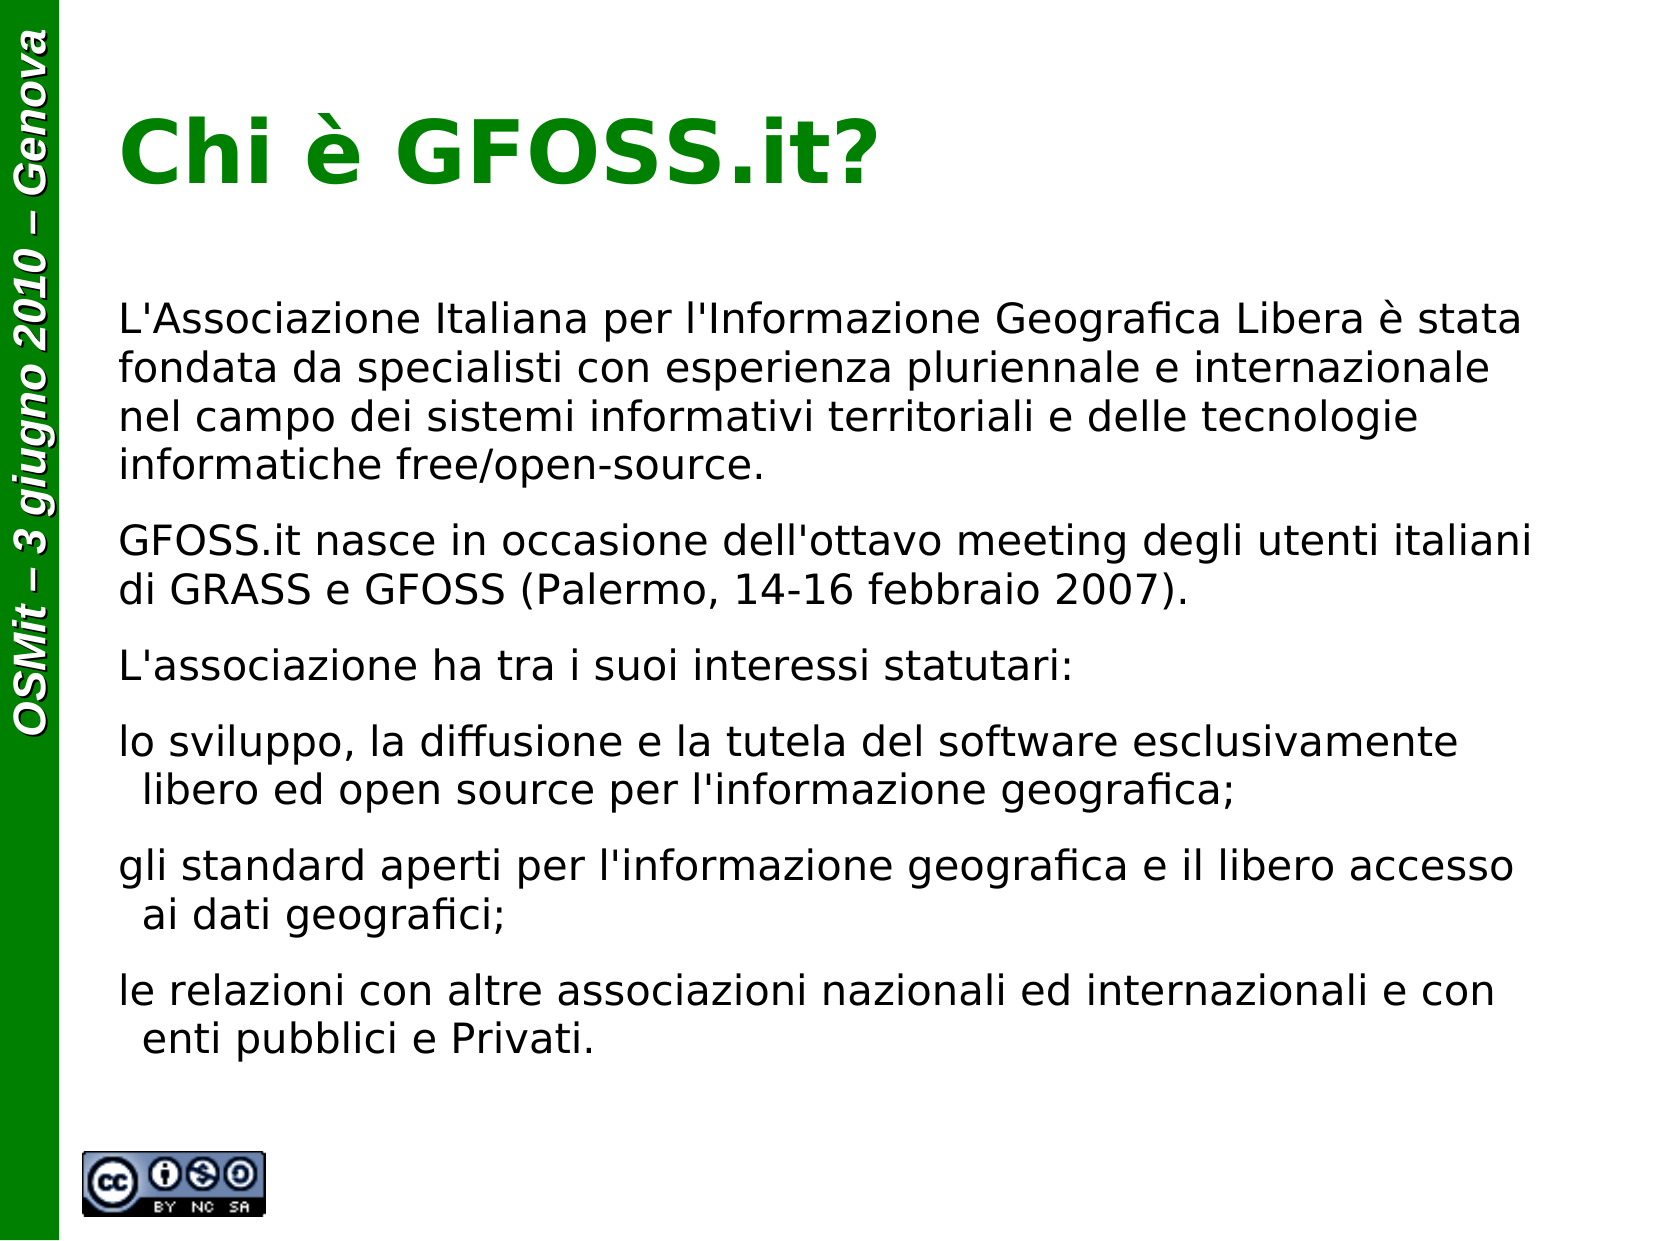

# Chi è GFOSS.it?
L'Associazione Italiana per l'Informazione Geografica Libera è stata fondata da specialisti con esperienza pluriennale e internazionale nel campo dei sistemi informativi territoriali e delle tecnologie informatiche free/open-source.
GFOSS.it nasce in occasione dell'ottavo meeting degli utenti italiani di GRASS e GFOSS (Palermo, 14-16 febbraio 2007).
L'associazione ha tra i suoi interessi statutari:
lo sviluppo, la diffusione e la tutela del software esclusivamente libero ed open source per l'informazione geografica;
gli standard aperti per l'informazione geografica e il libero accesso ai dati geografici;
le relazioni con altre associazioni nazionali ed internazionali e con enti pubblici e Privati.